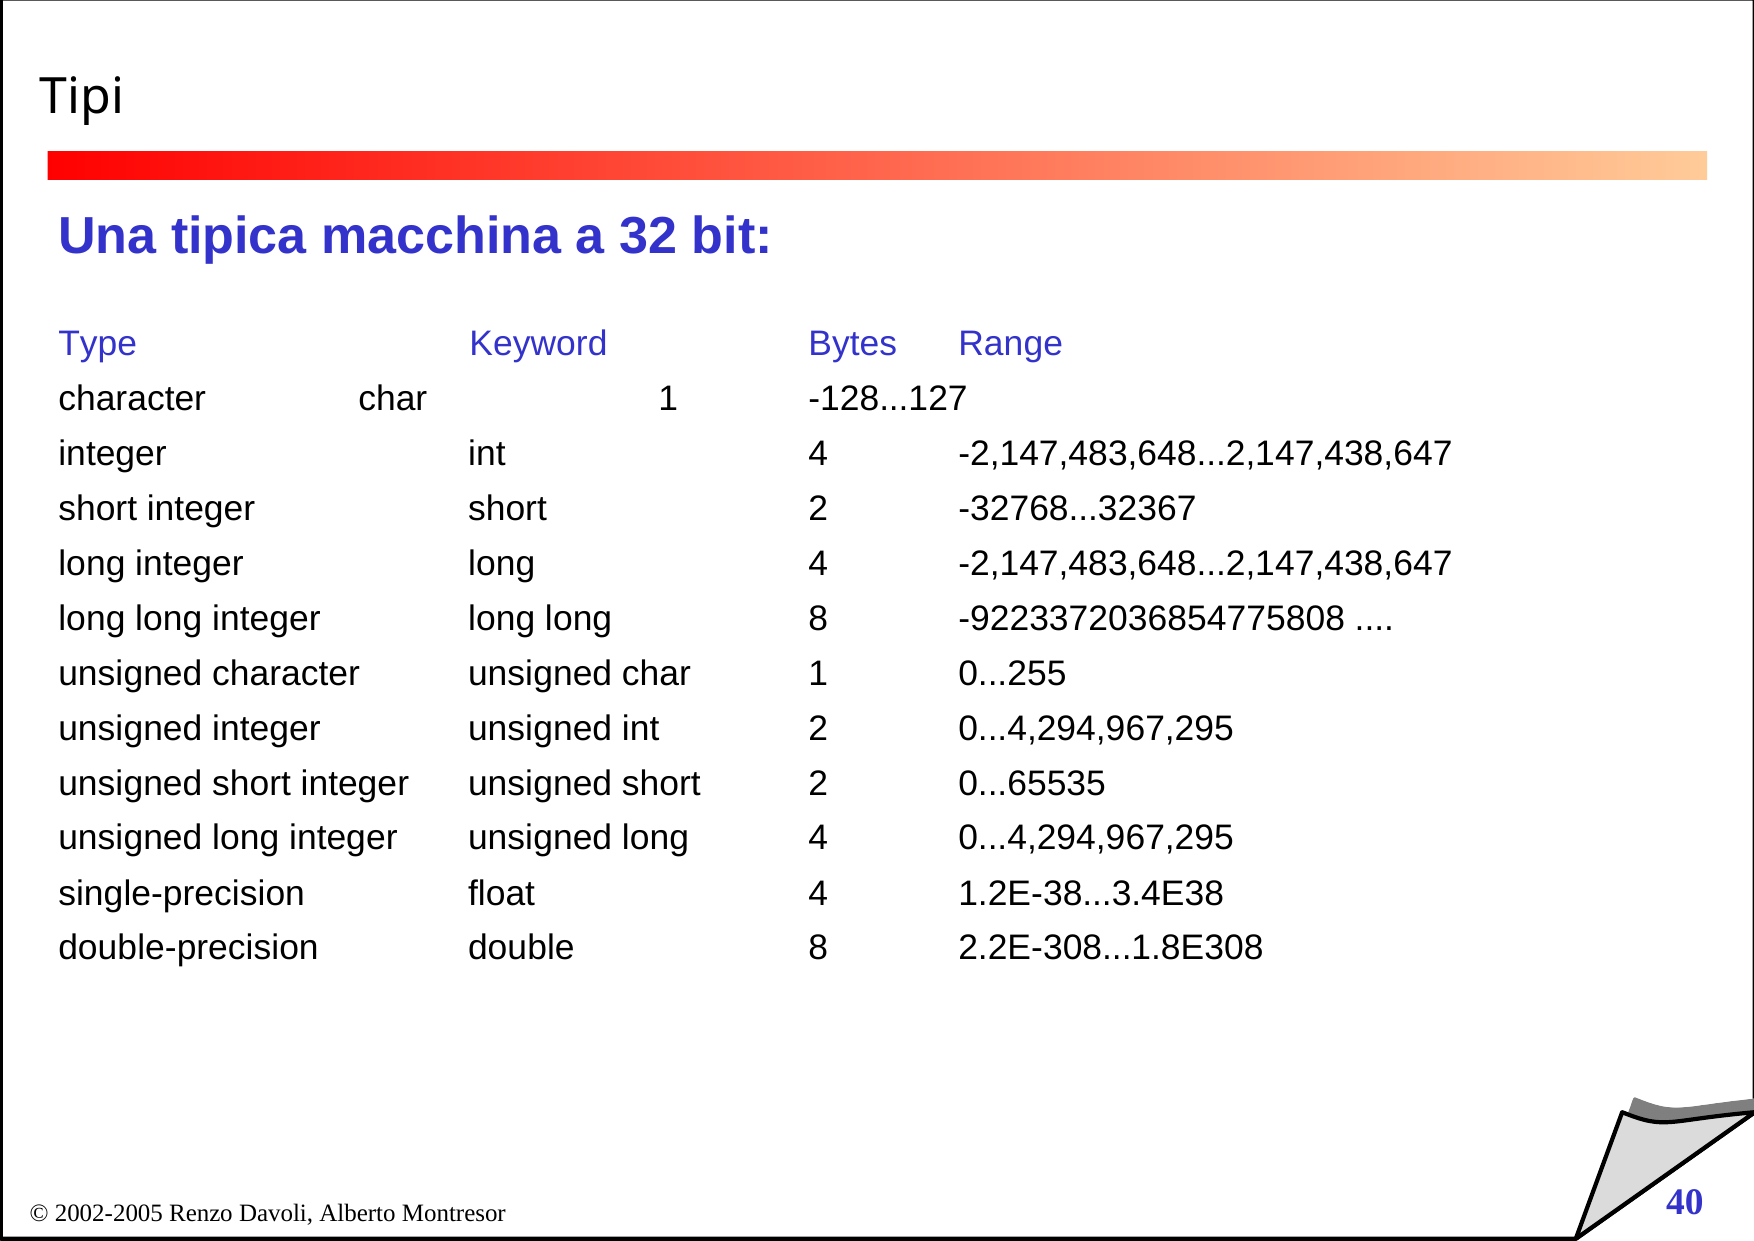

# Tipi
Una tipica macchina a 32 bit:
Type			Keyword		Bytes	Range
character		char		1	-128...127
integer			int		4	-2,147,483,648...2,147,438,647
short integer		short		2	-32768...32367
long integer		long		4	-2,147,483,648...2,147,438,647
long long integer		long long		8	-9223372036854775808 ....
unsigned character	unsigned char		1	0...255
unsigned integer		unsigned int		2	0...4,294,967,295
unsigned short integer	unsigned short		2	0...65535
unsigned long integer	unsigned long		4	0...4,294,967,295
single-precision		float		4	1.2E-38...3.4E38
double-precision		double		8	2.2E-308...1.8E308